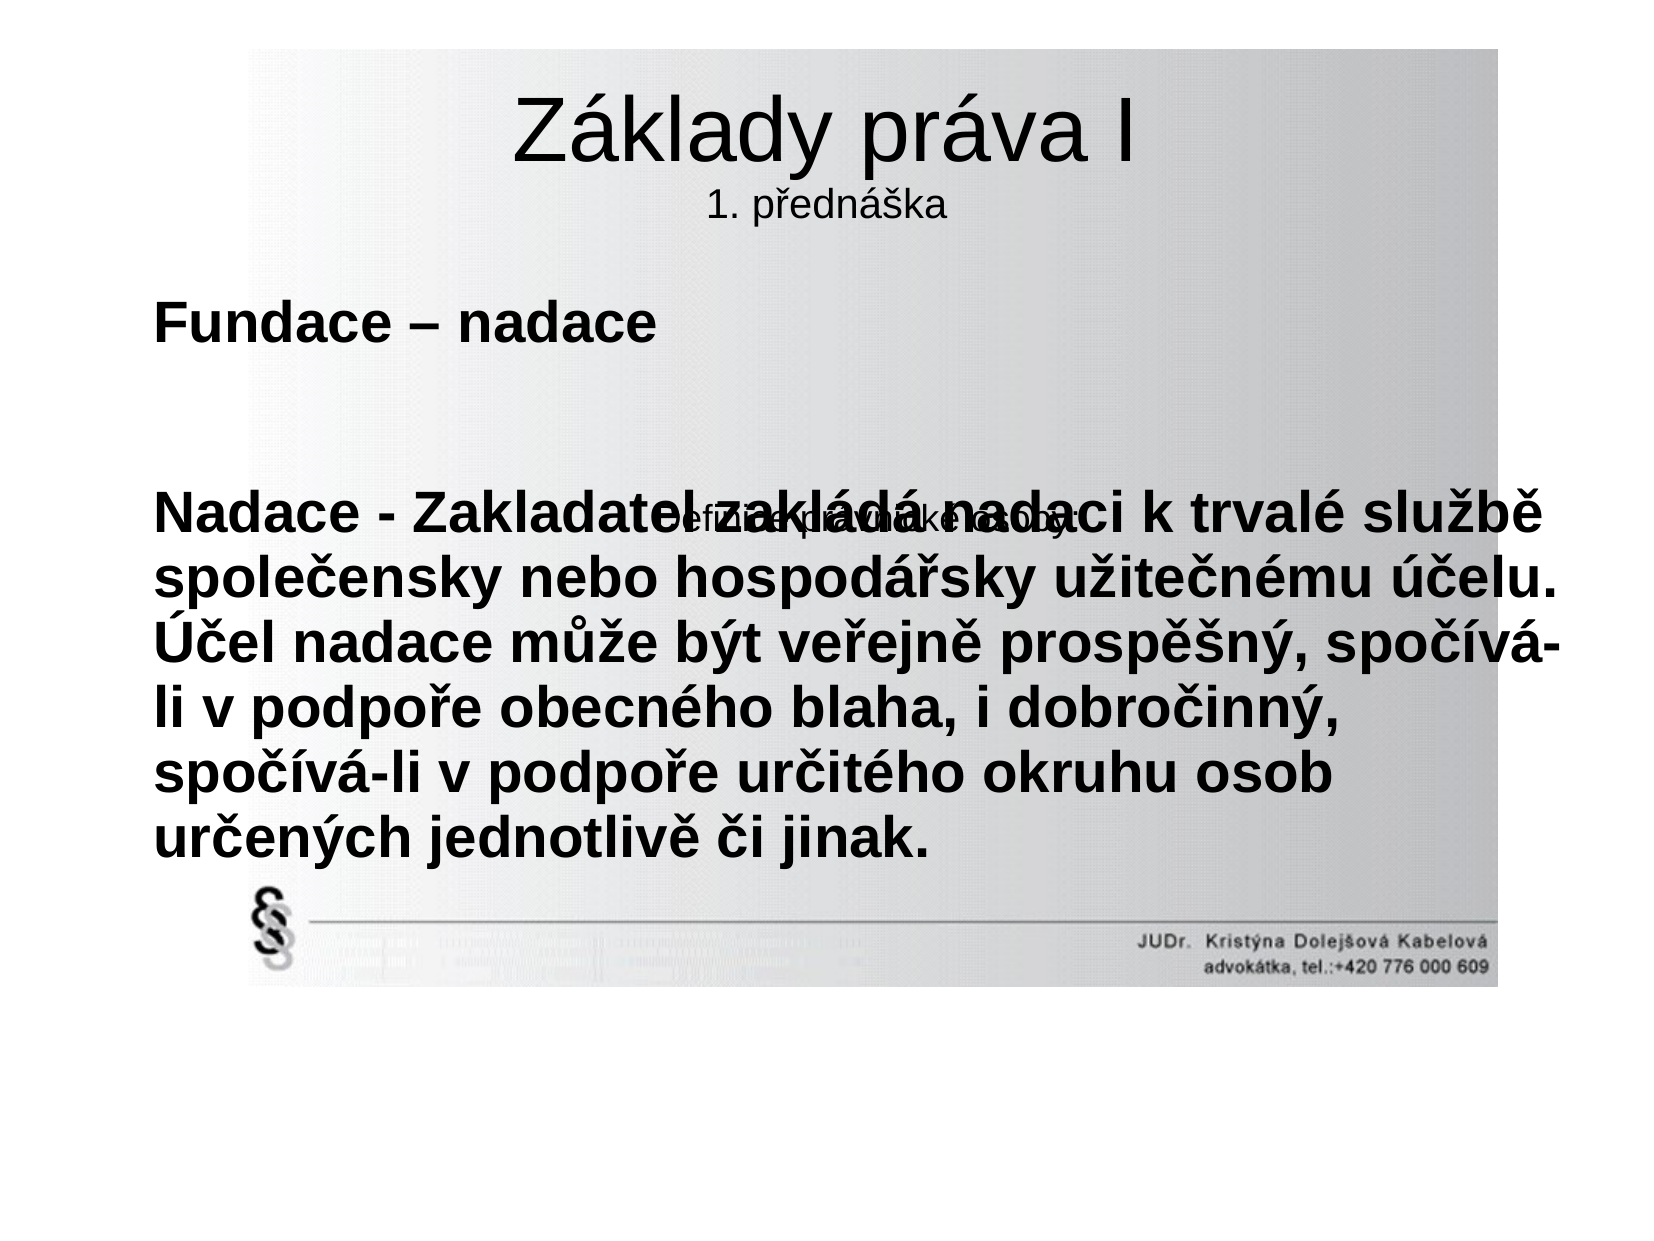

# Základy práva I 1. přednáška
Fundace – nadace
Nadace - Zakladatel zakládá nadaci k trvalé službě společensky nebo hospodářsky užitečnému účelu. Účel nadace může být veřejně prospěšný, spočívá-li v podpoře obecného blaha, i dobročinný, spočívá-li v podpoře určitého okruhu osob určených jednotlivě či jinak.